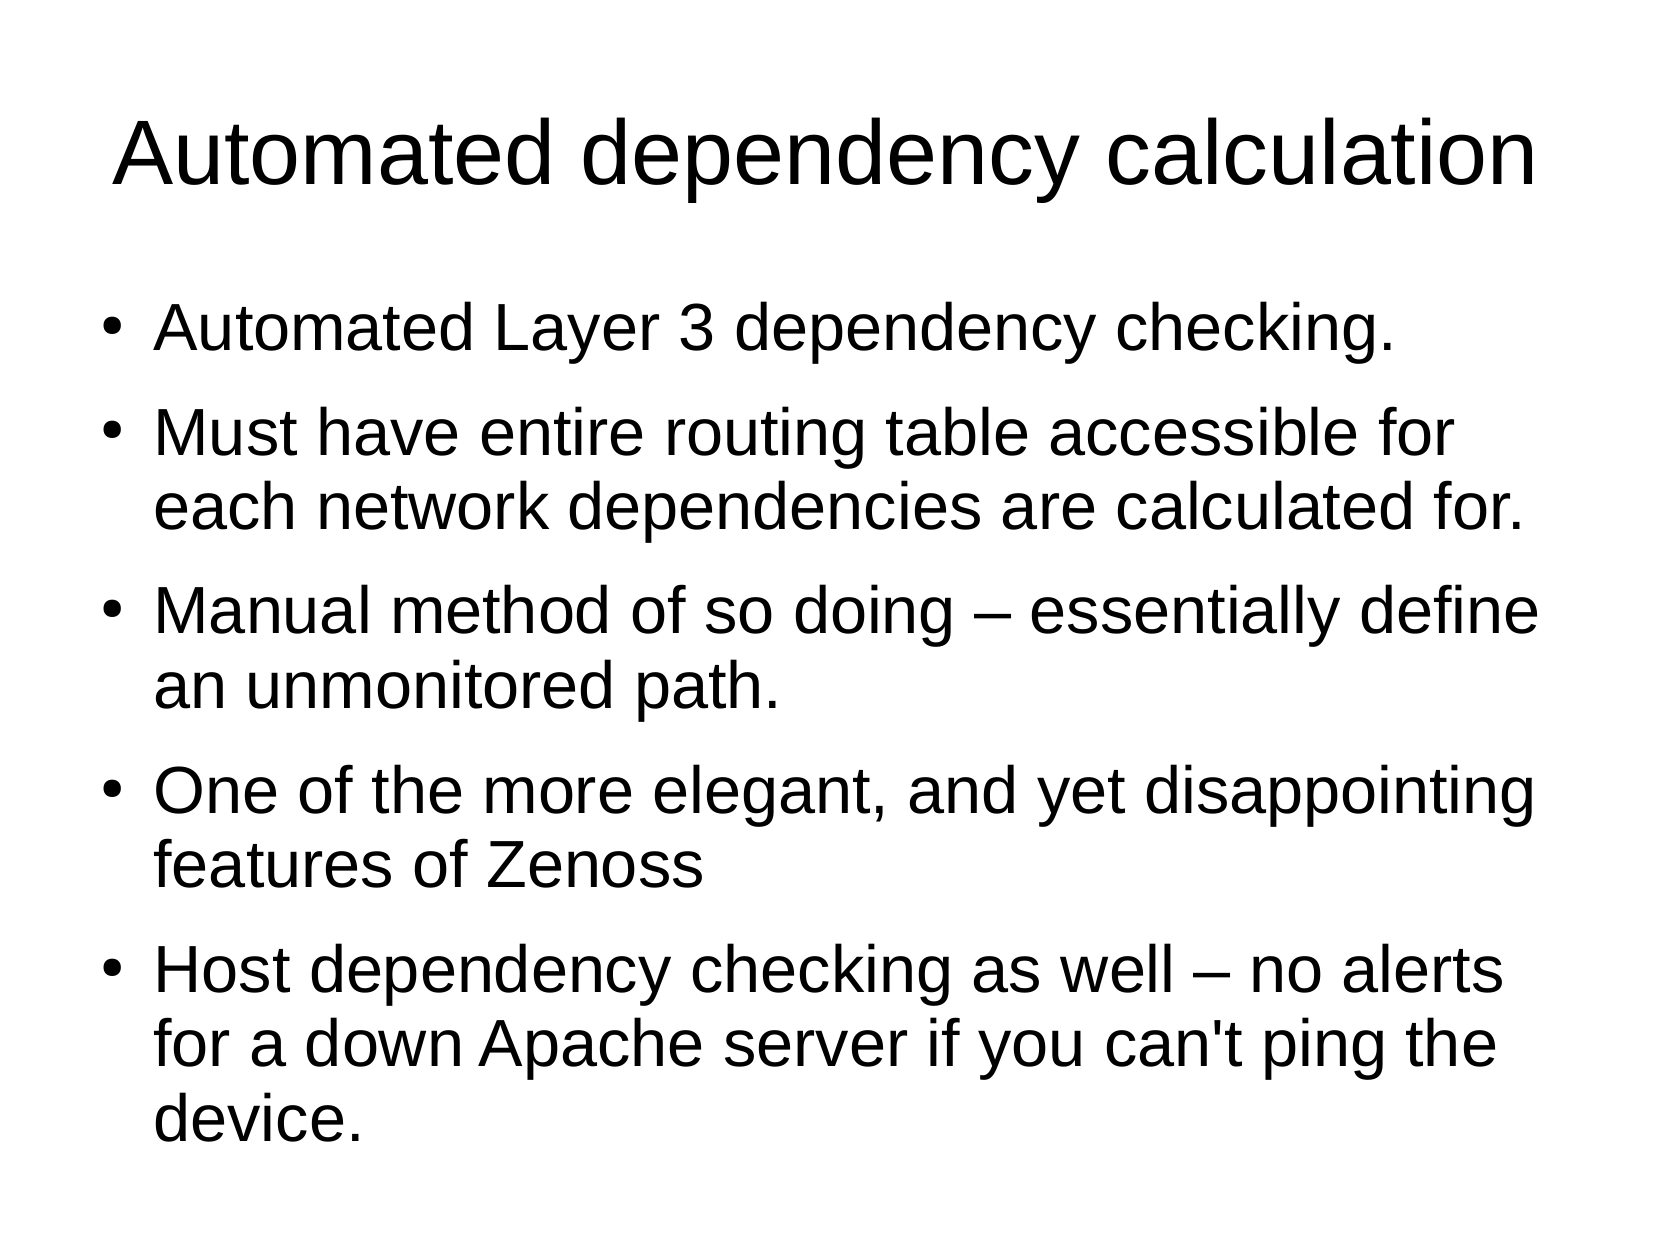

# Automated dependency calculation
Automated Layer 3 dependency checking.
Must have entire routing table accessible for each network dependencies are calculated for.
Manual method of so doing – essentially define an unmonitored path.
One of the more elegant, and yet disappointing features of Zenoss
Host dependency checking as well – no alerts for a down Apache server if you can't ping the device.